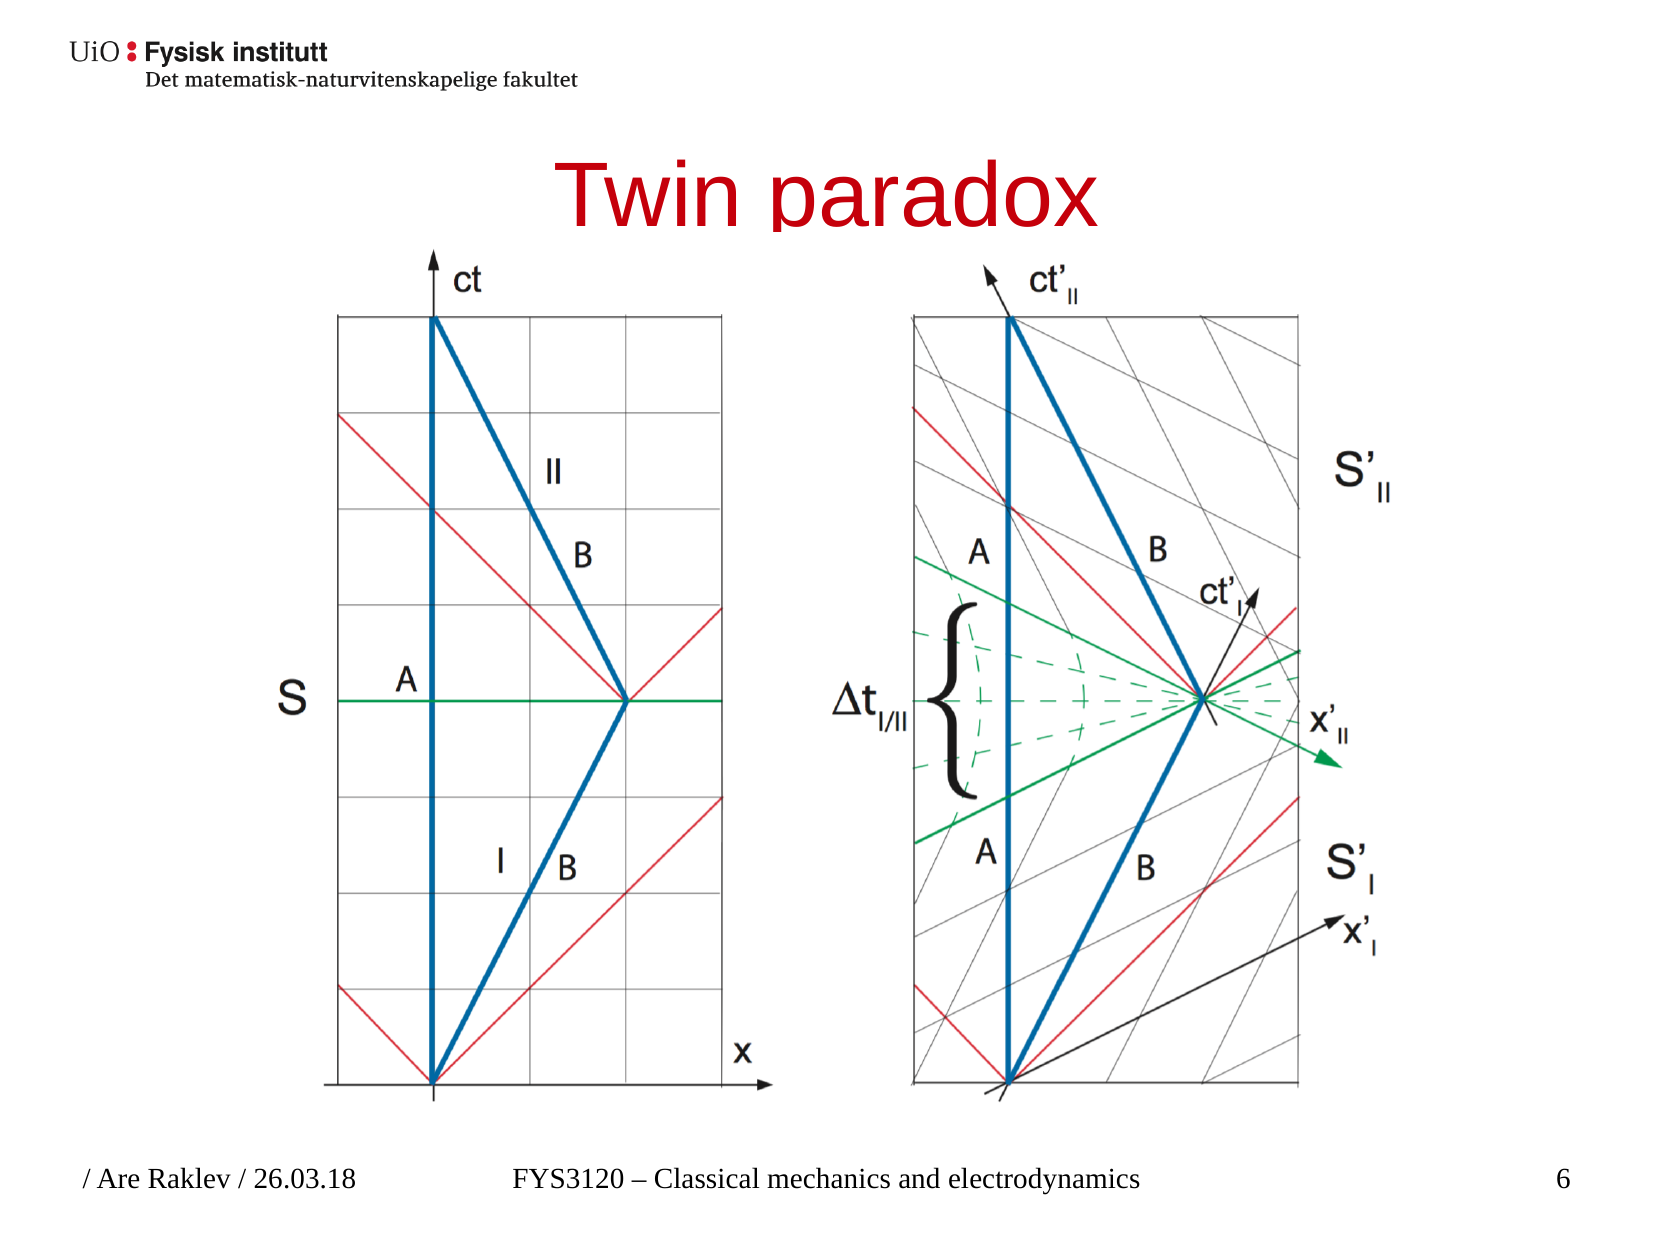

# Twin paradox
/ Are Raklev / 26.03.18
FYS3120 – Classical mechanics and electrodynamics
6